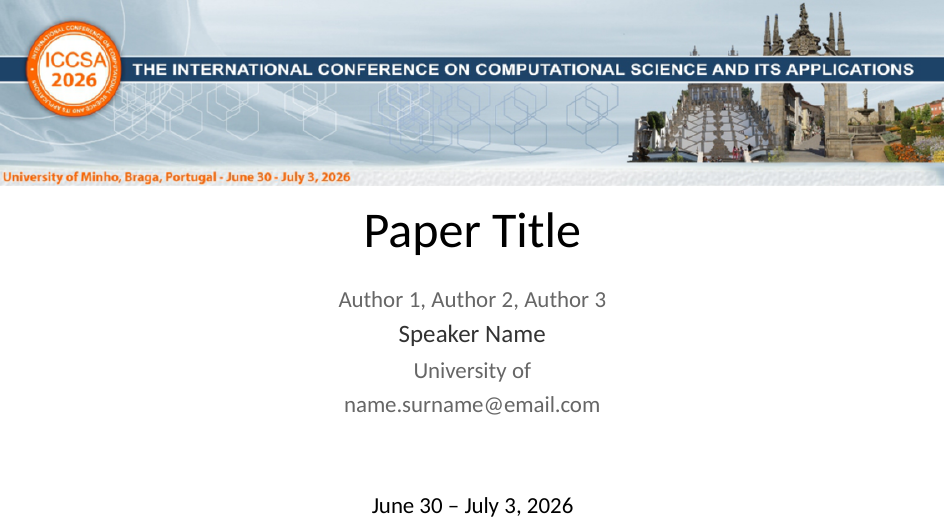

Paper Title
Author 1, Author 2, Author 3
Speaker Name
University of
name.surname@email.com
June 30 – July 3, 2026